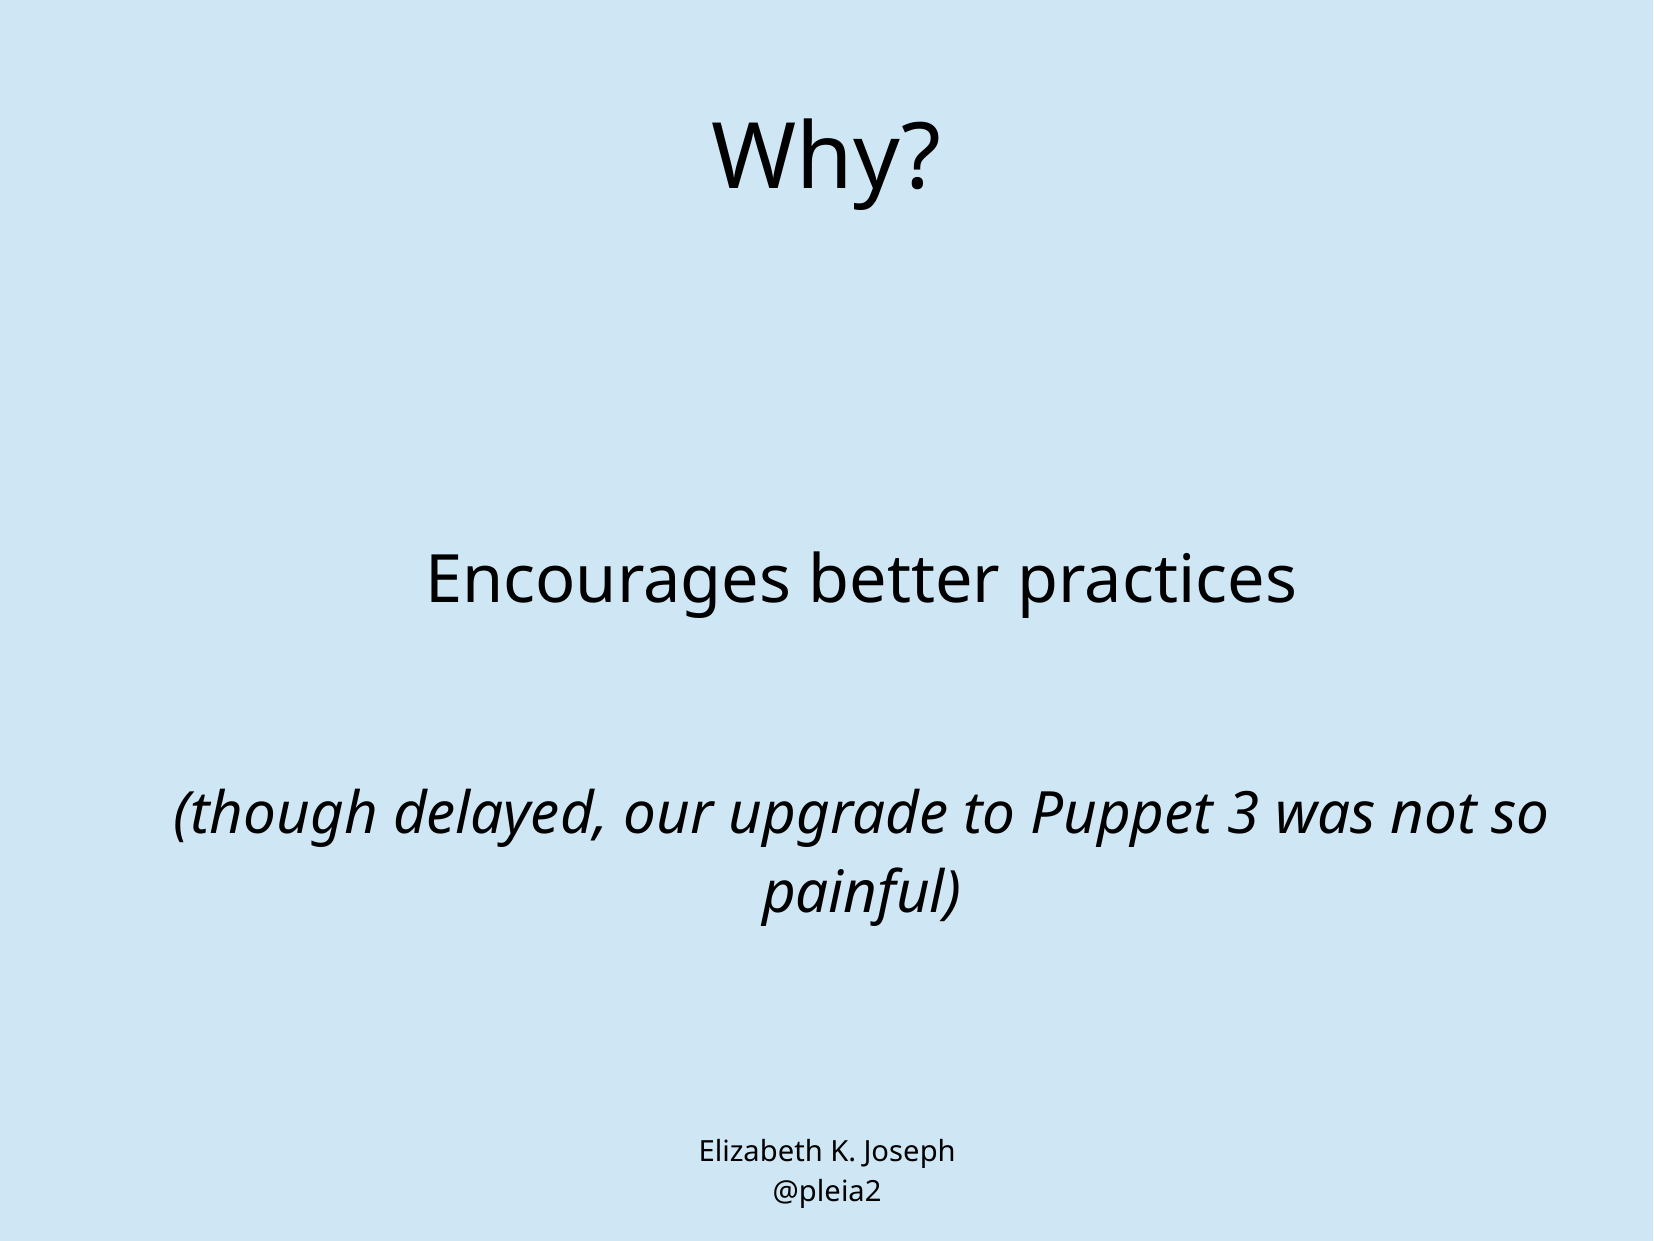

# Why?
Encourages better practices
(though delayed, our upgrade to Puppet 3 was not so painful)